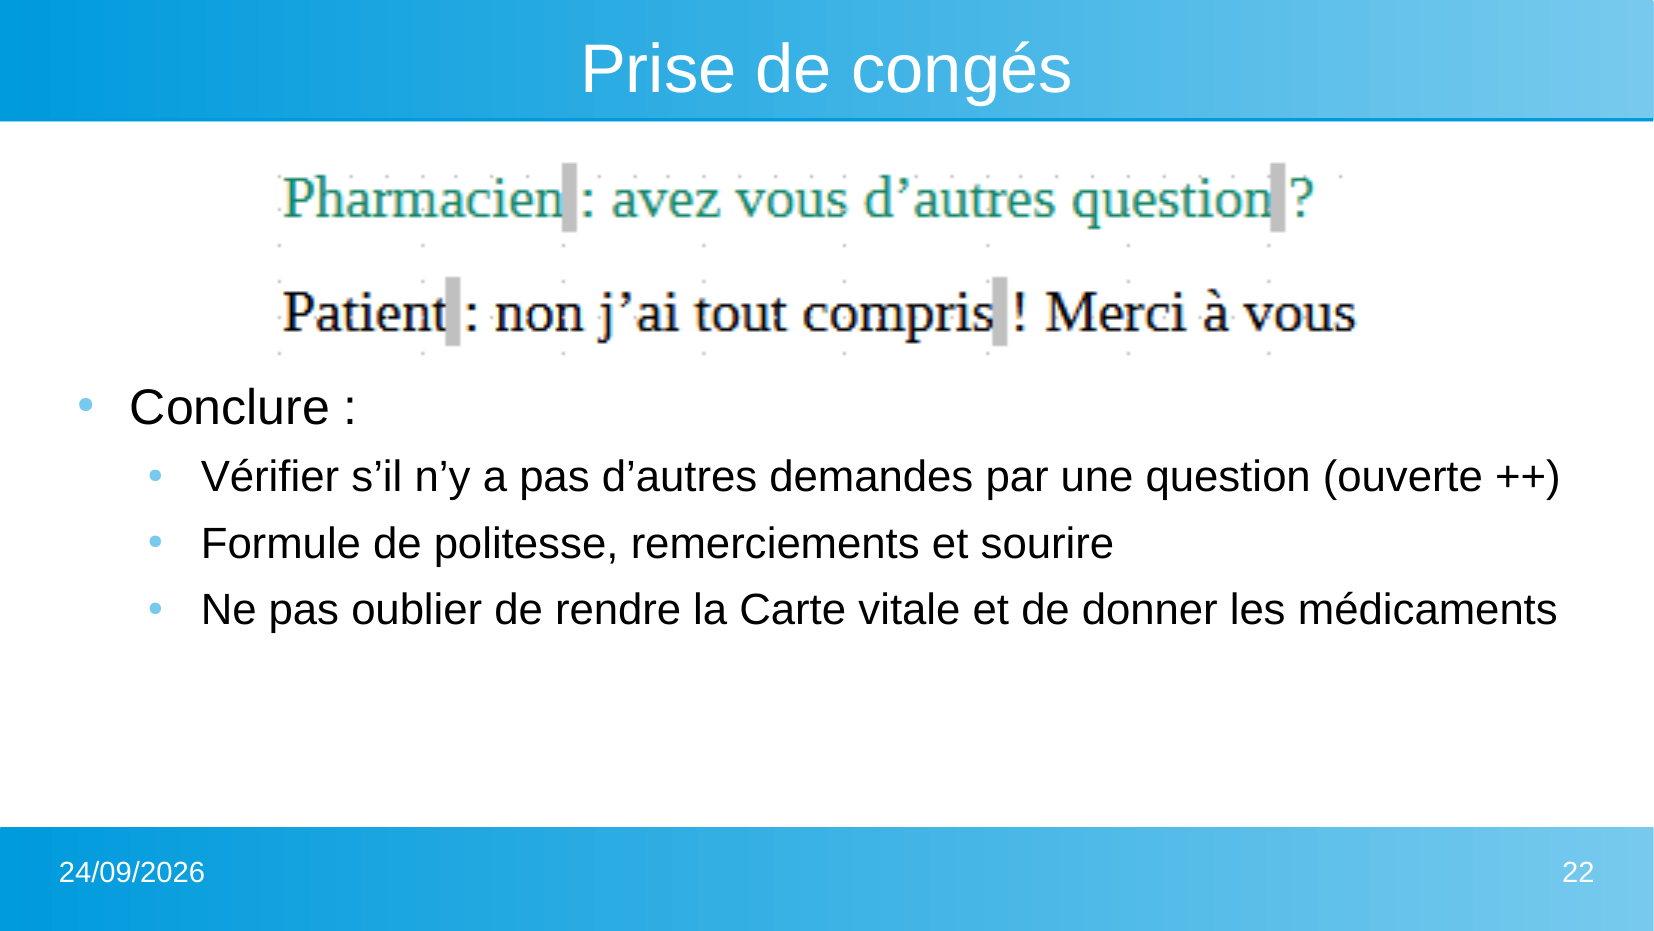

# Prise de congés
Conclure :
Vérifier s’il n’y a pas d’autres demandes par une question (ouverte ++)
Formule de politesse, remerciements et sourire
Ne pas oublier de rendre la Carte vitale et de donner les médicaments
22